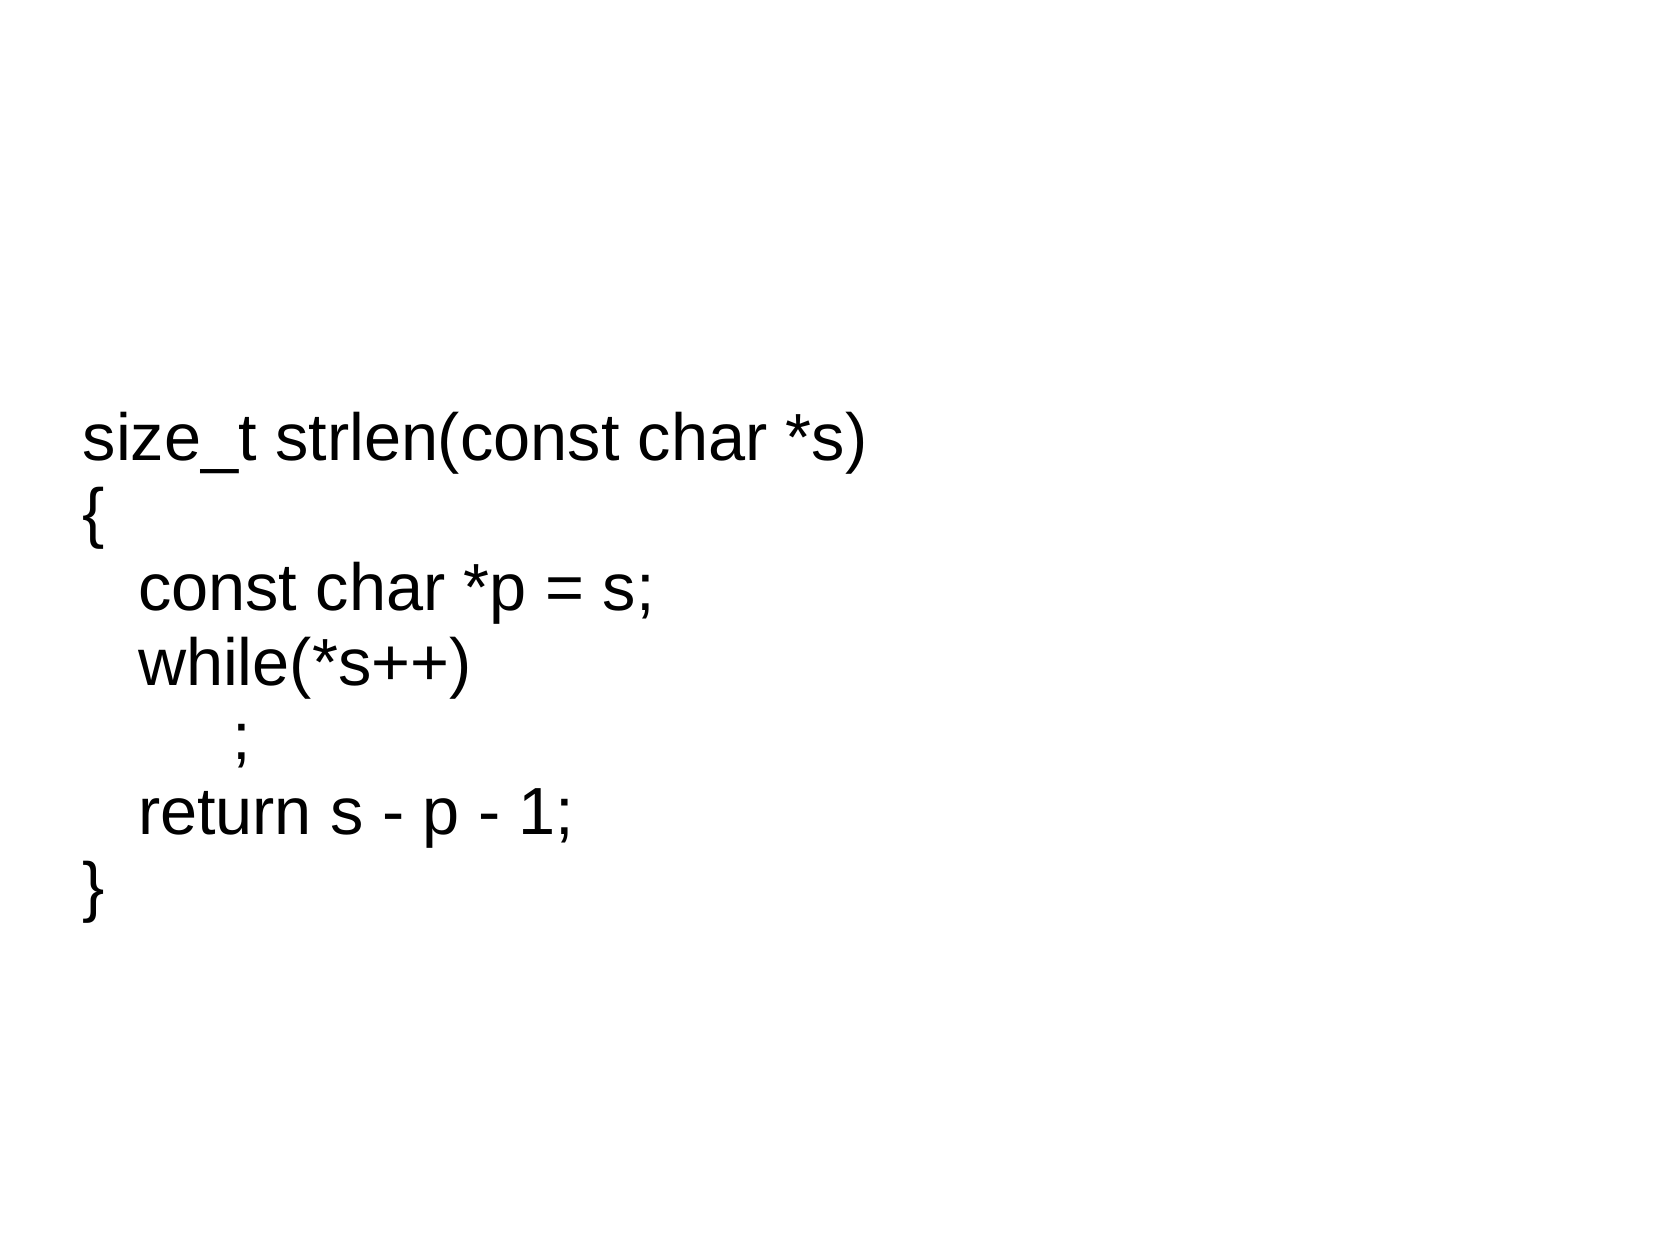

size_t strlen(const char *s)
{
 const char *p = s;
 while(*s++)
		;
 return s - p - 1;
}